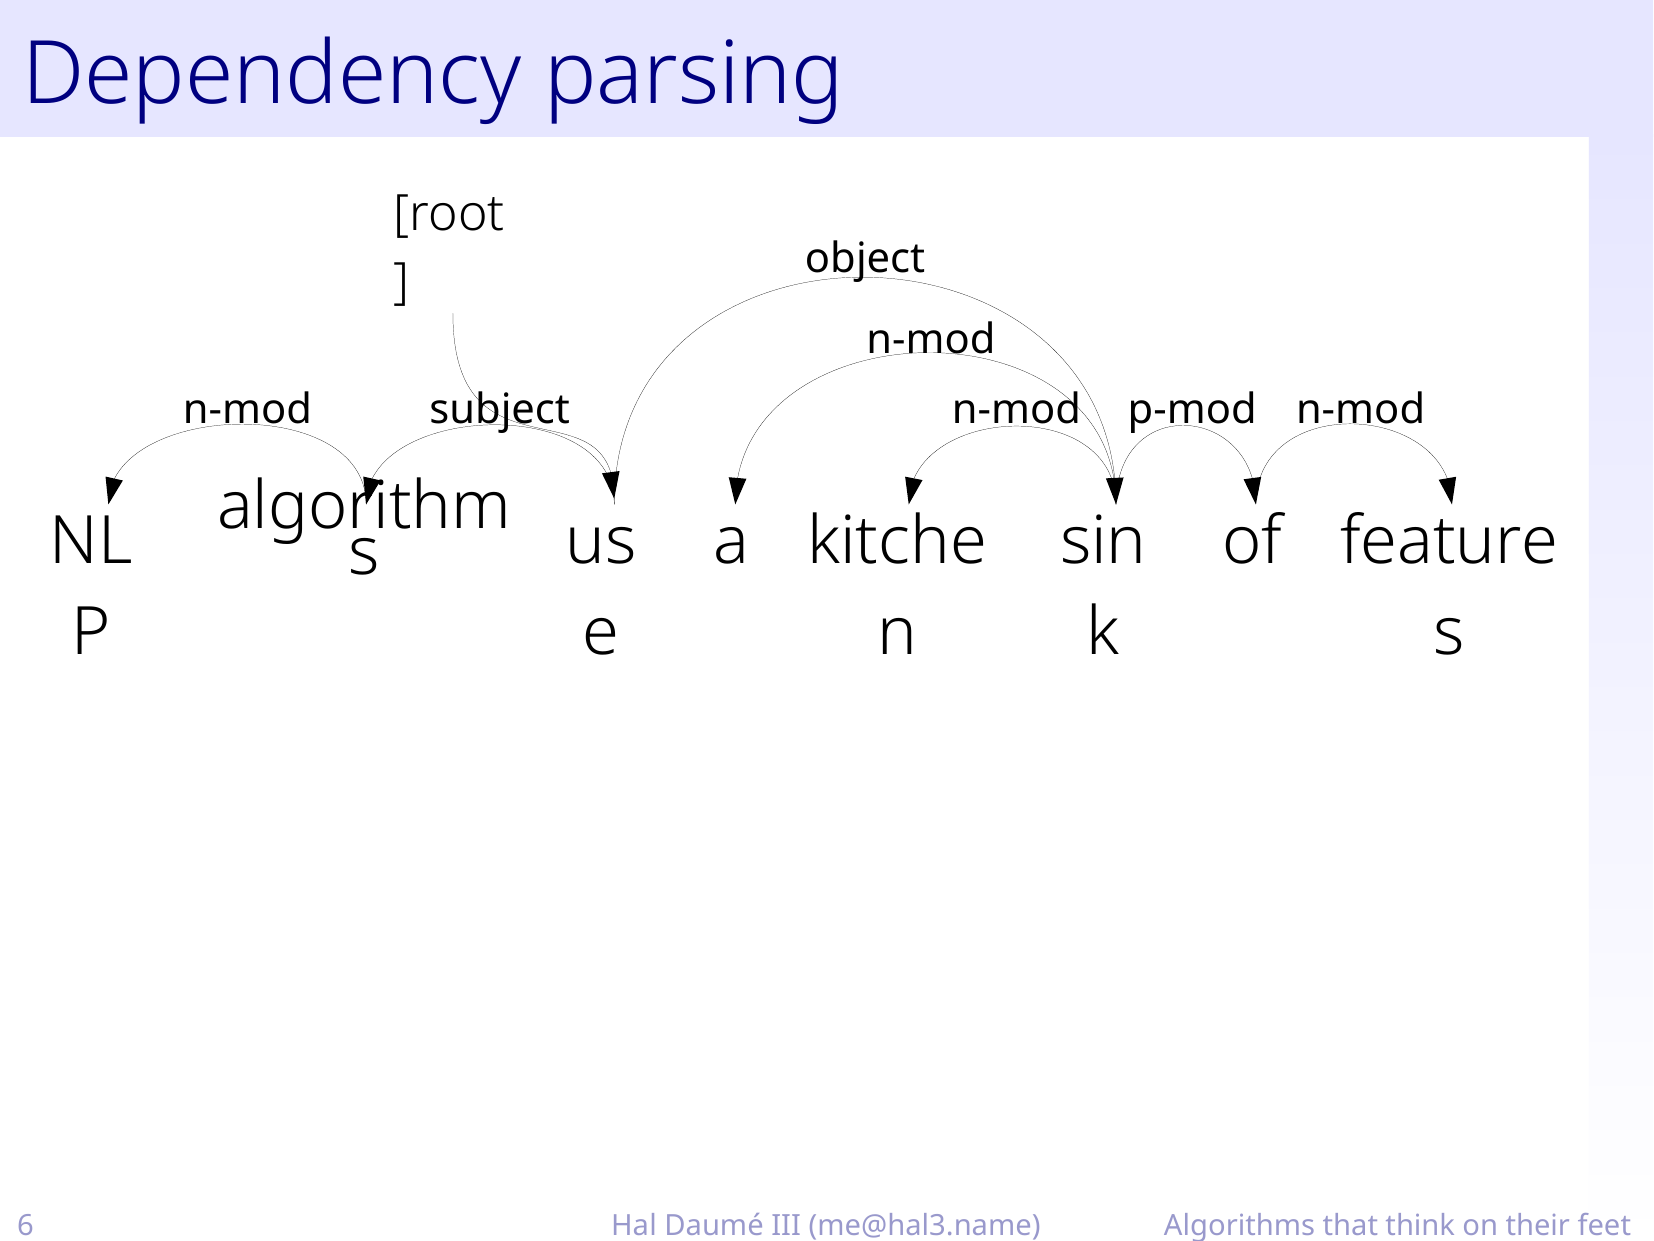

# Dependency parsing
[root]
object
n-mod
n-mod
subject
n-mod
p-mod
n-mod
NLP
algorithms
use
a
kitchen
sink
of
features